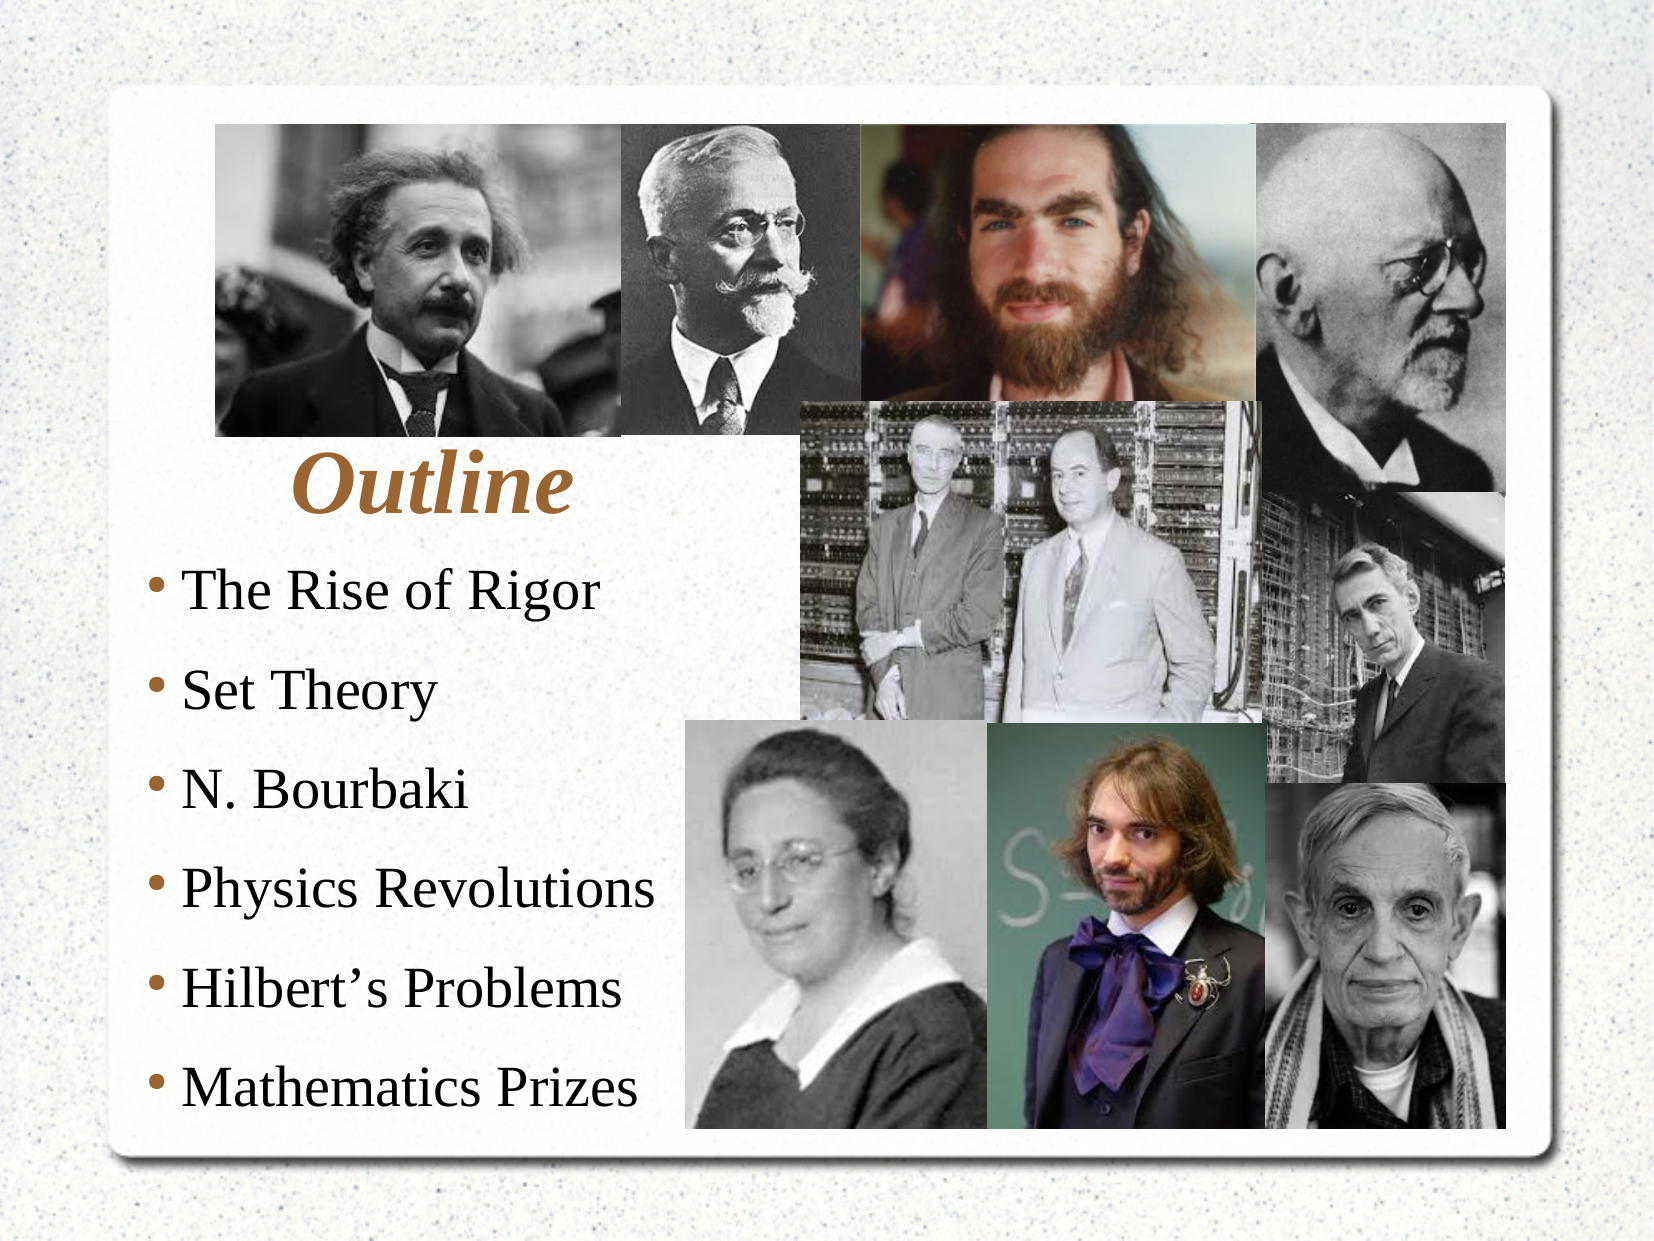

# Outline
 The Rise of Rigor
 Set Theory
 N. Bourbaki
 Physics Revolutions
 Hilbert’s Problems
 Mathematics Prizes